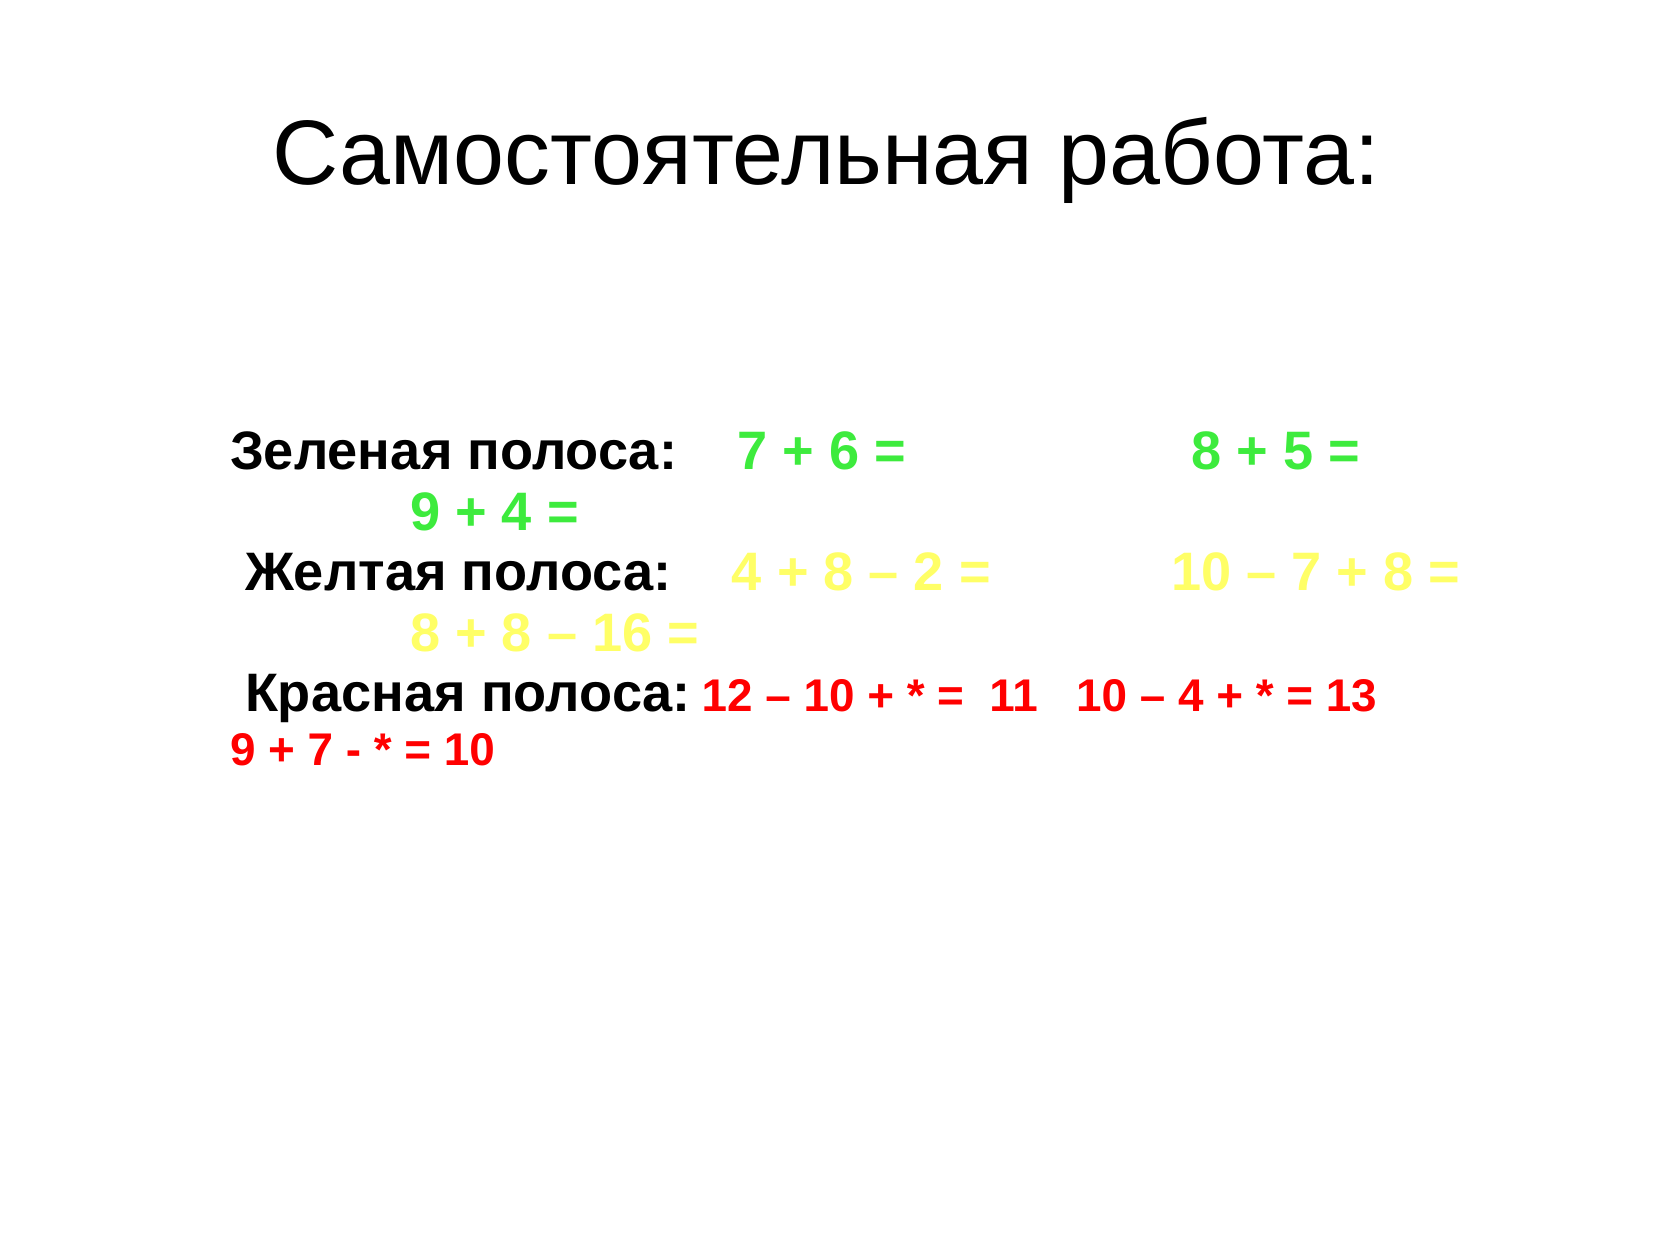

# Самостоятельная работа:
Зеленая полоса: 7 + 6 = 8 + 5 = 9 + 4 =
 Желтая полоса: 4 + 8 – 2 = 10 – 7 + 8 = 8 + 8 – 16 =
 Красная полоса: 12 – 10 + * = 11 10 – 4 + * = 13 9 + 7 - * = 10